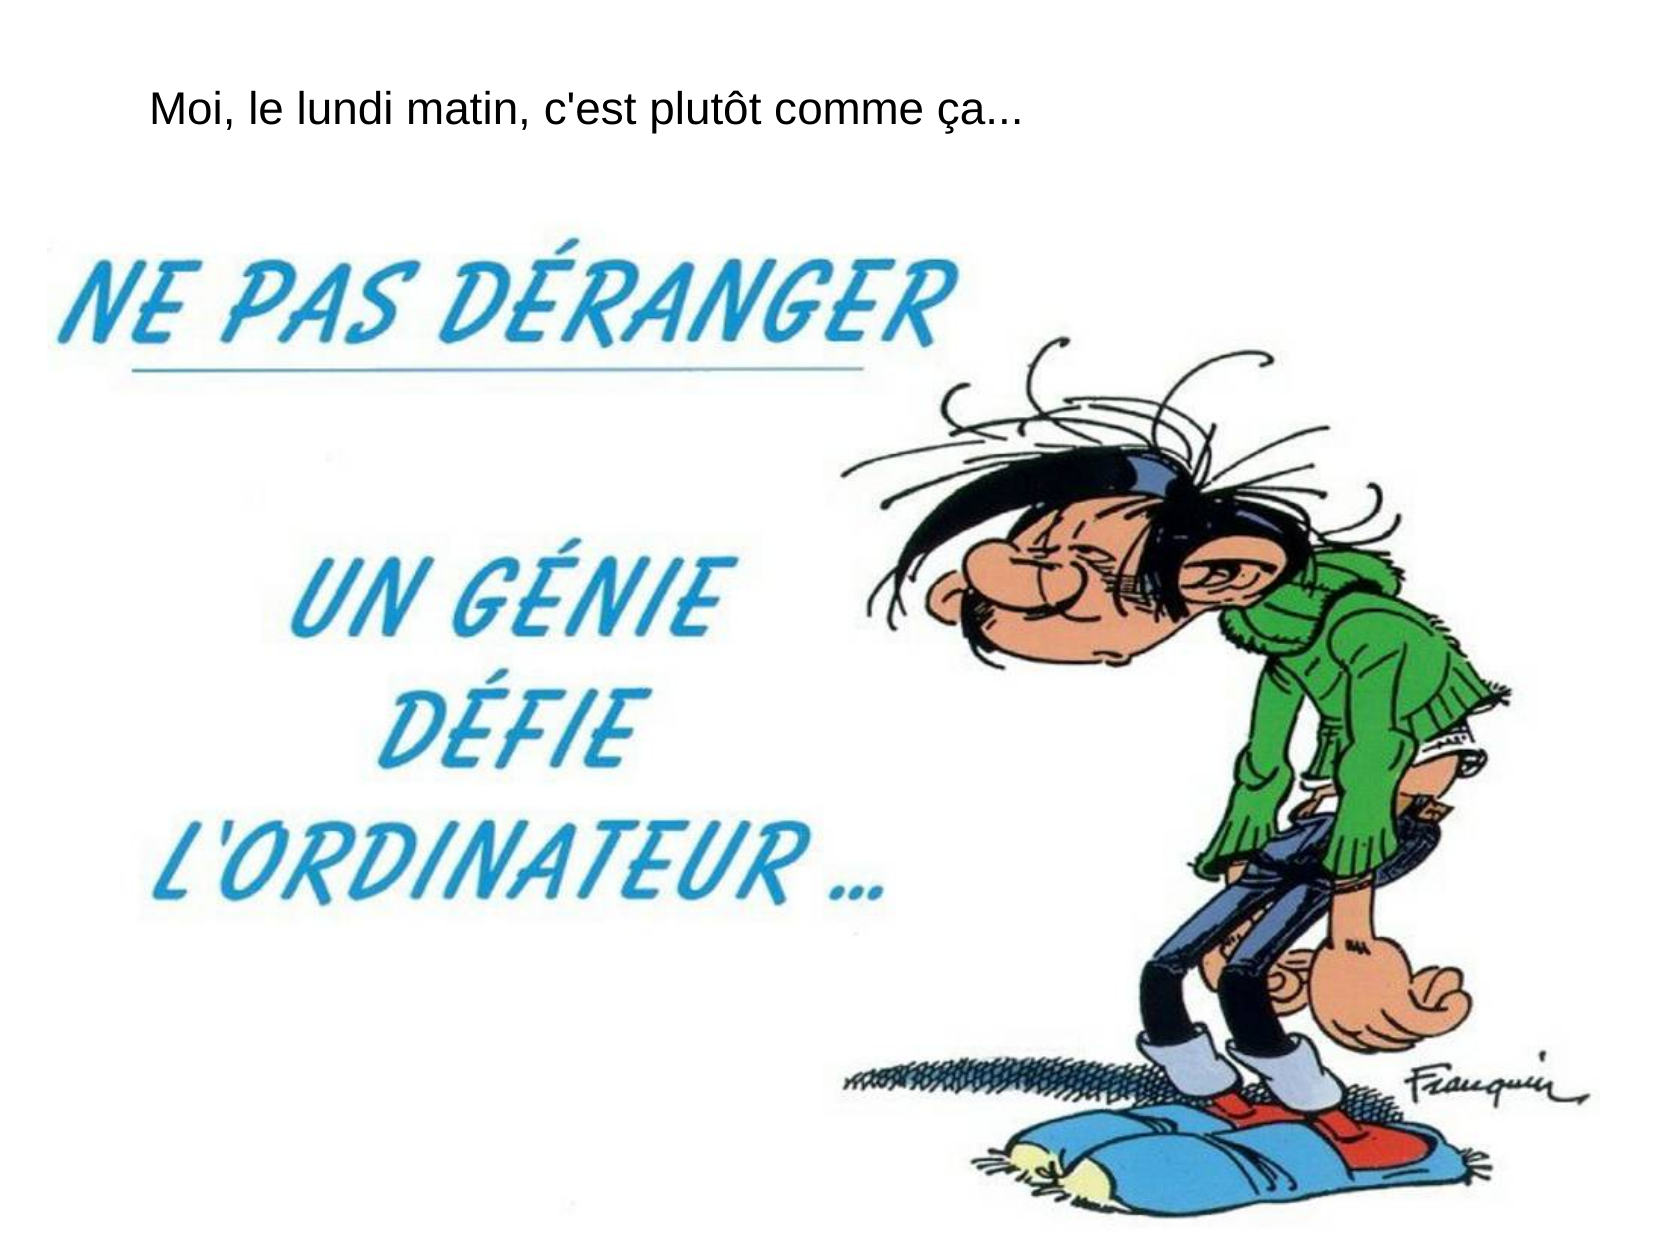

Moi, le lundi matin, c'est plutôt comme ça...